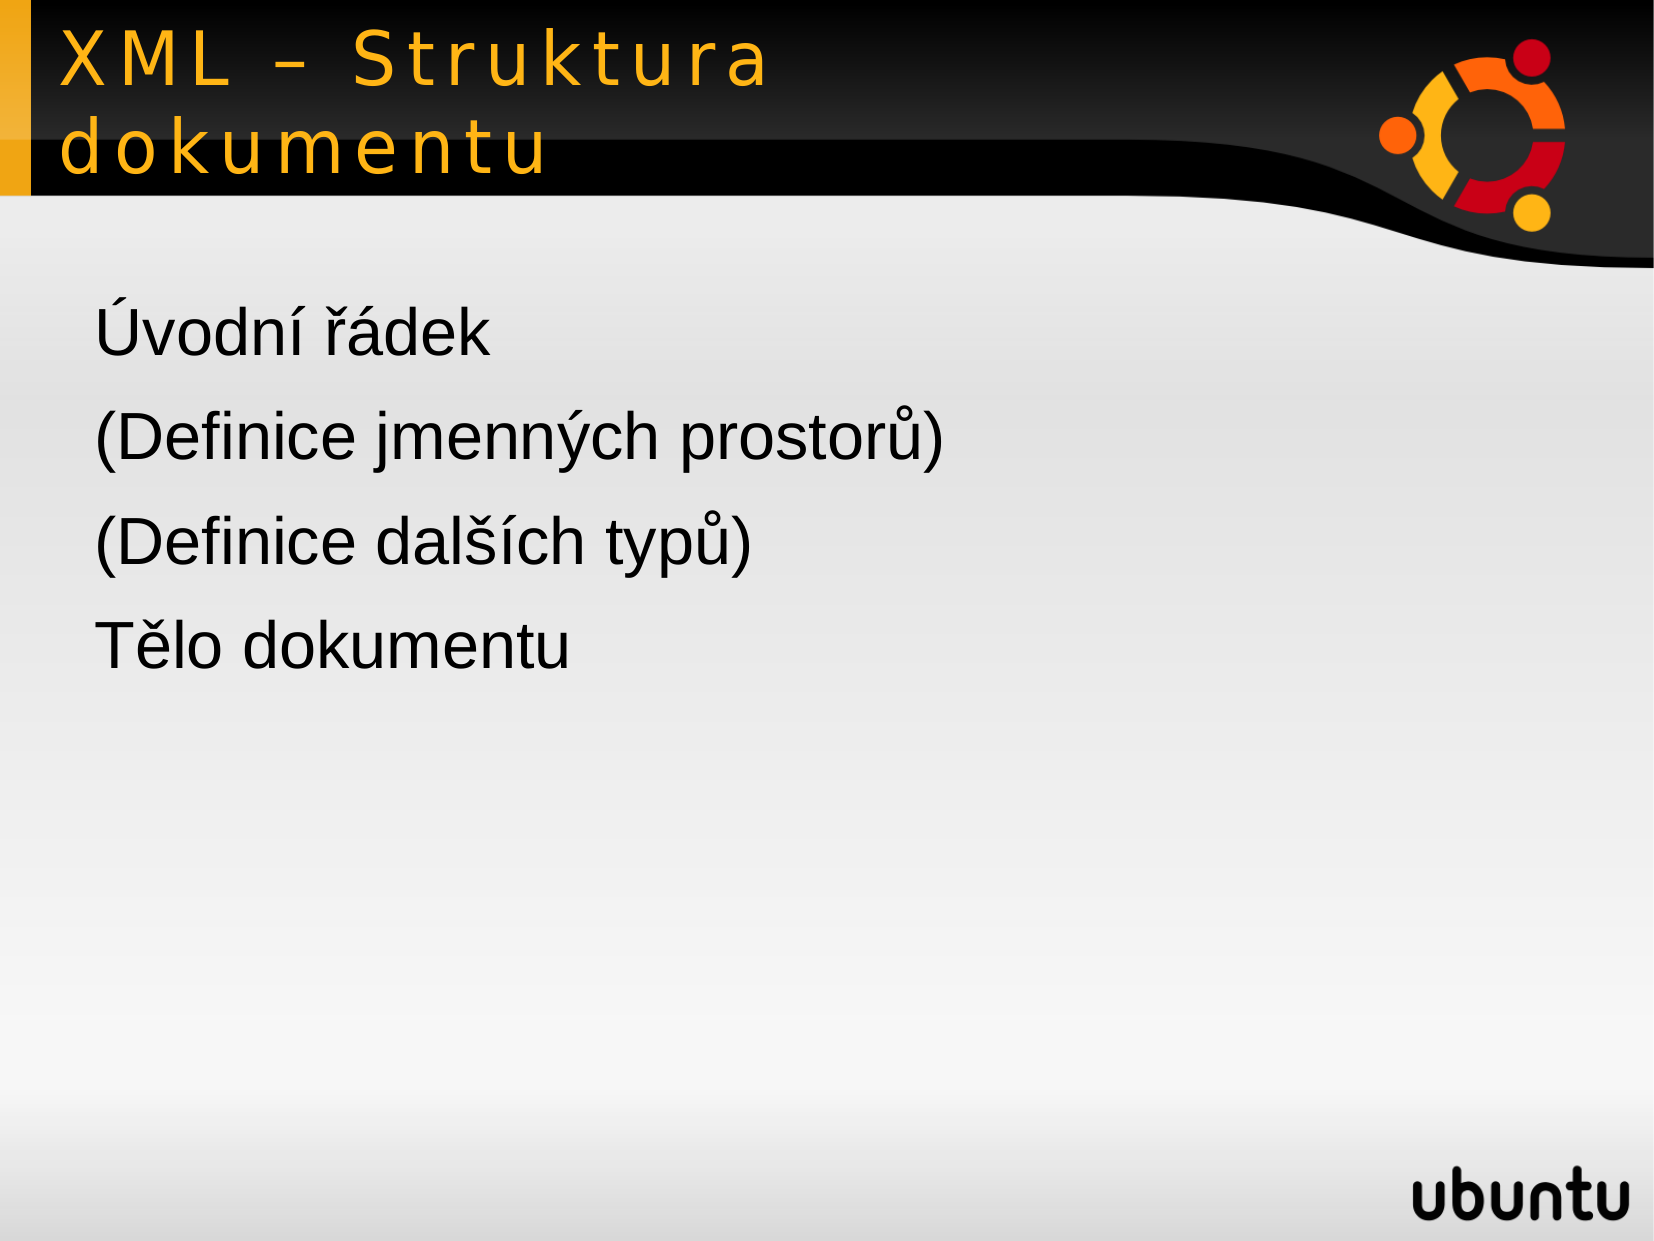

# XML – Struktura dokumentu
Úvodní řádek
(Definice jmenných prostorů)
(Definice dalších typů)
Tělo dokumentu